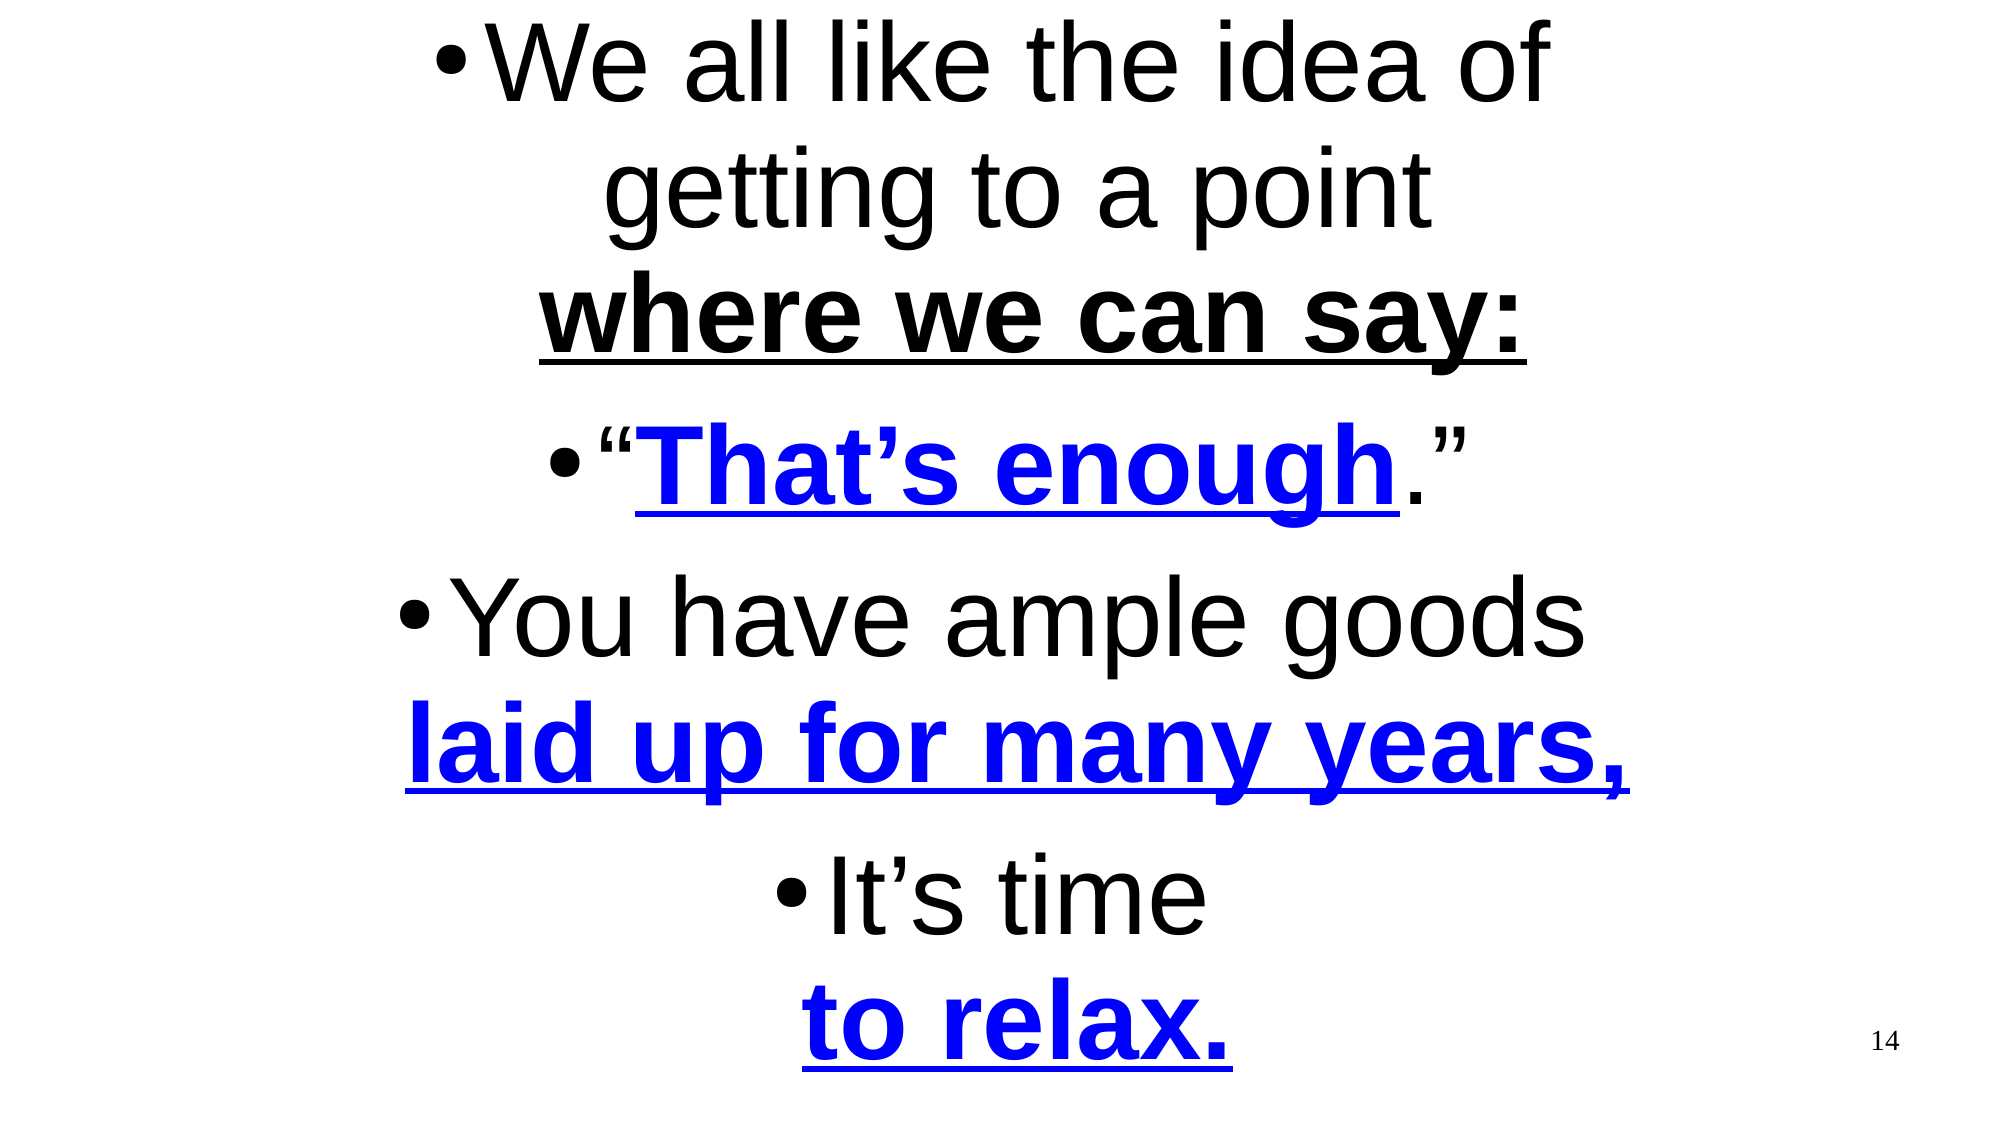

# We all like the idea of getting to a point where we can say:
“That’s enough.”
You have ample goods
laid up for many years,
It’s time
to relax.
14